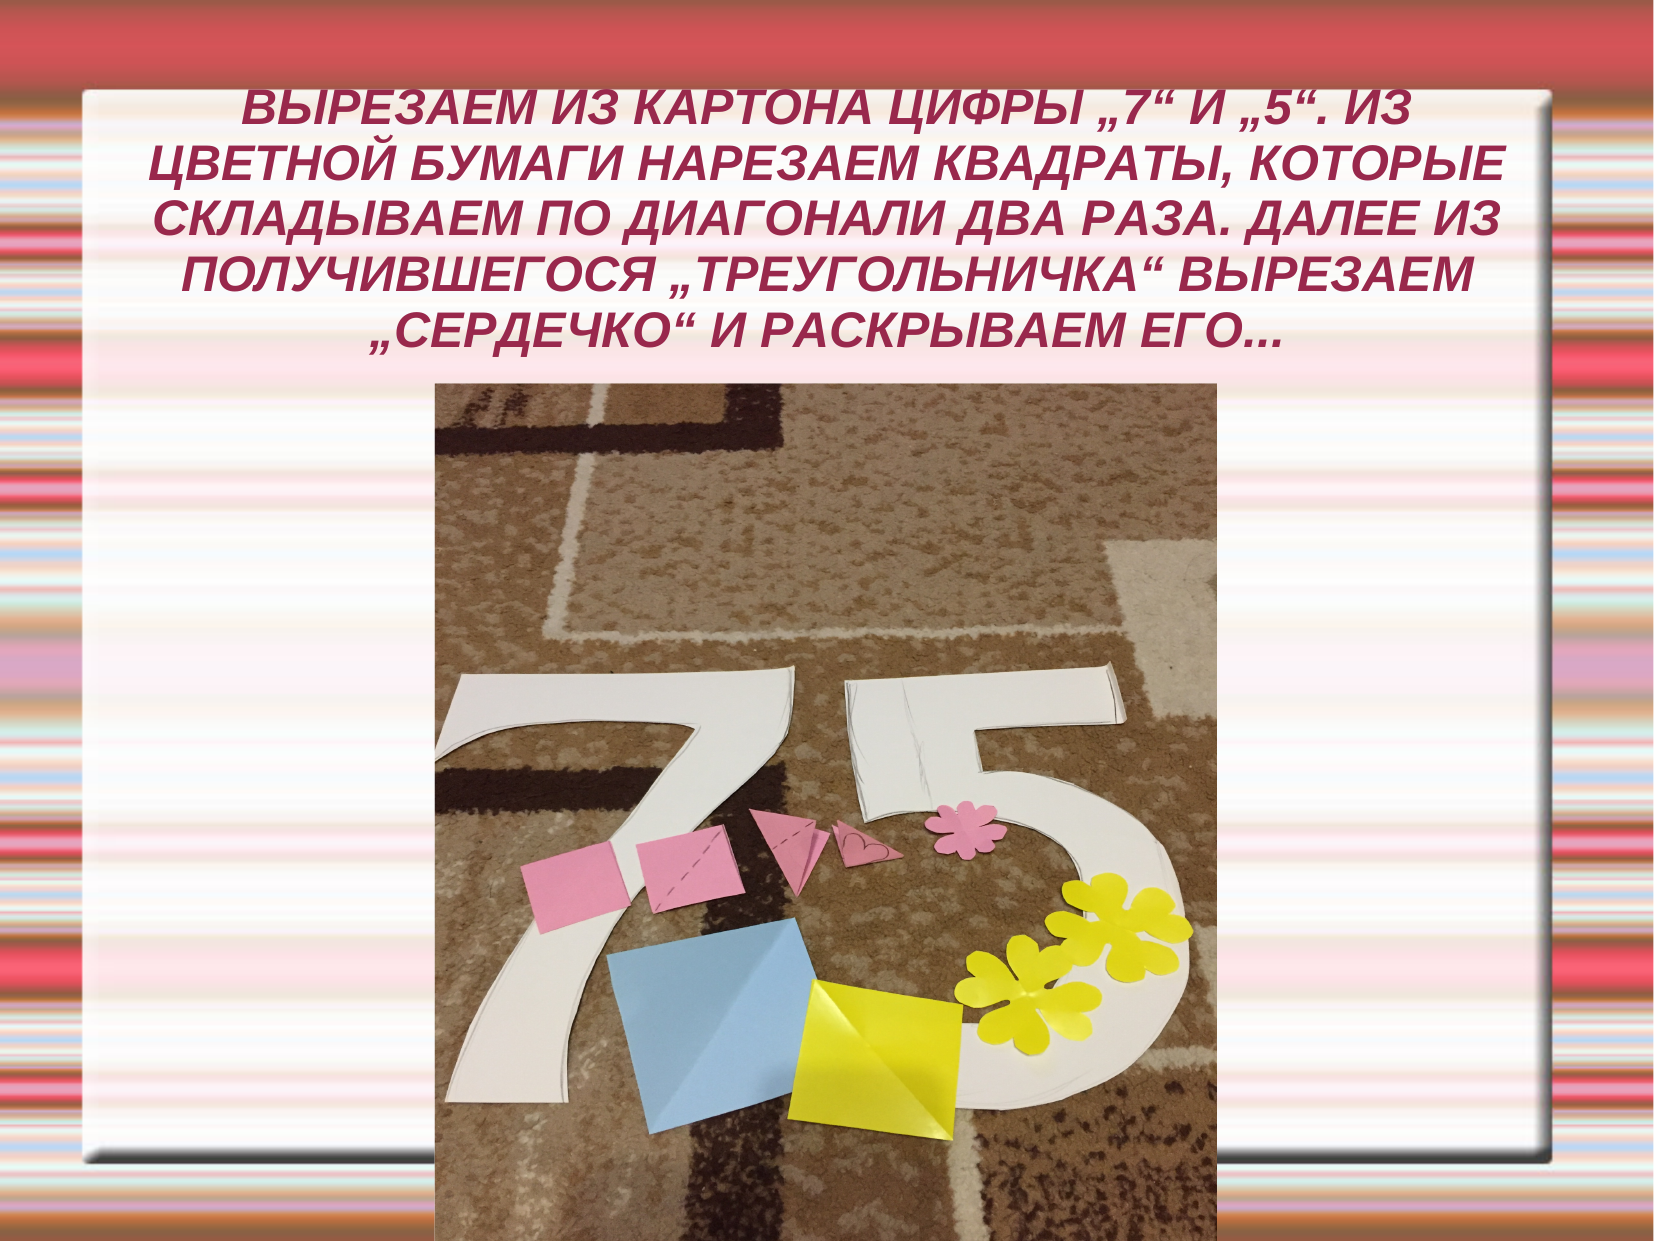

# ВЫРЕЗАЕМ ИЗ КАРТОНА ЦИФРЫ „7“ И „5“. ИЗ ЦВЕТНОЙ БУМАГИ НАРЕЗАЕМ КВАДРАТЫ, КОТОРЫЕ СКЛАДЫВАЕМ ПО ДИАГОНАЛИ ДВА РАЗА. ДАЛЕЕ ИЗ ПОЛУЧИВШЕГОСЯ „ТРЕУГОЛЬНИЧКА“ ВЫРЕЗАЕМ „СЕРДЕЧКО“ И РАСКРЫВАЕМ ЕГО...